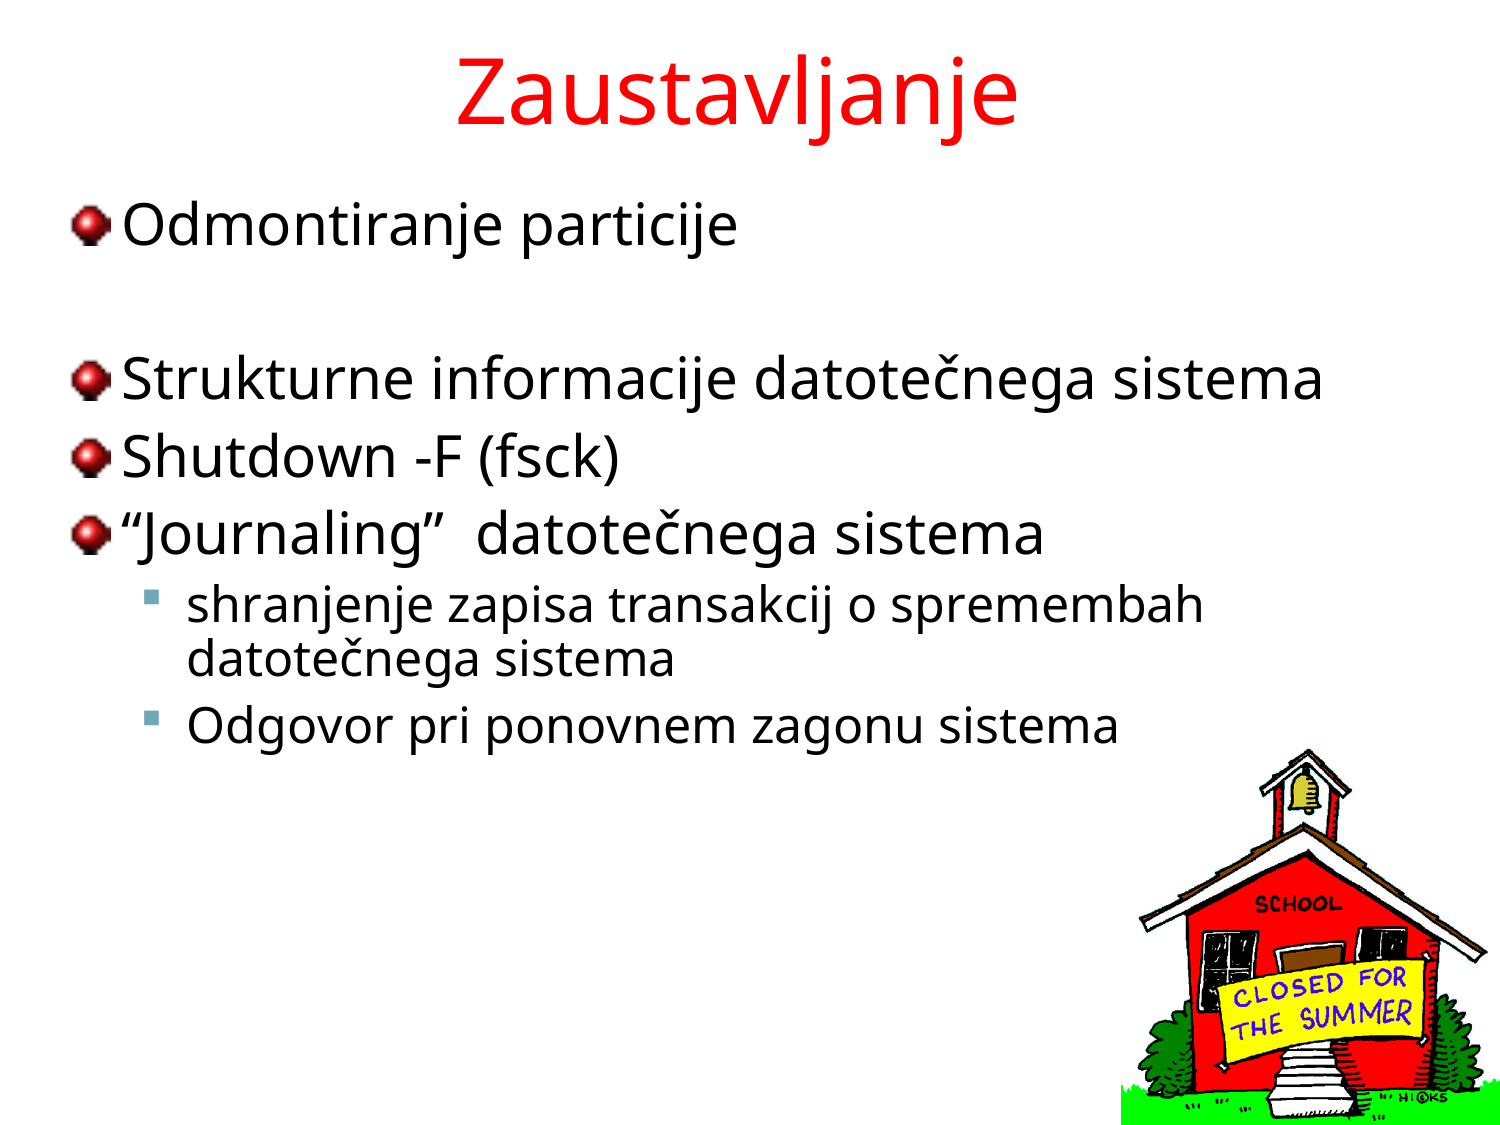

# Zaustavljanje
Odmontiranje particije
Strukturne informacije datotečnega sistema
Shutdown -F (fsck)
“Journaling” datotečnega sistema
shranjenje zapisa transakcij o spremembah datotečnega sistema
Odgovor pri ponovnem zagonu sistema